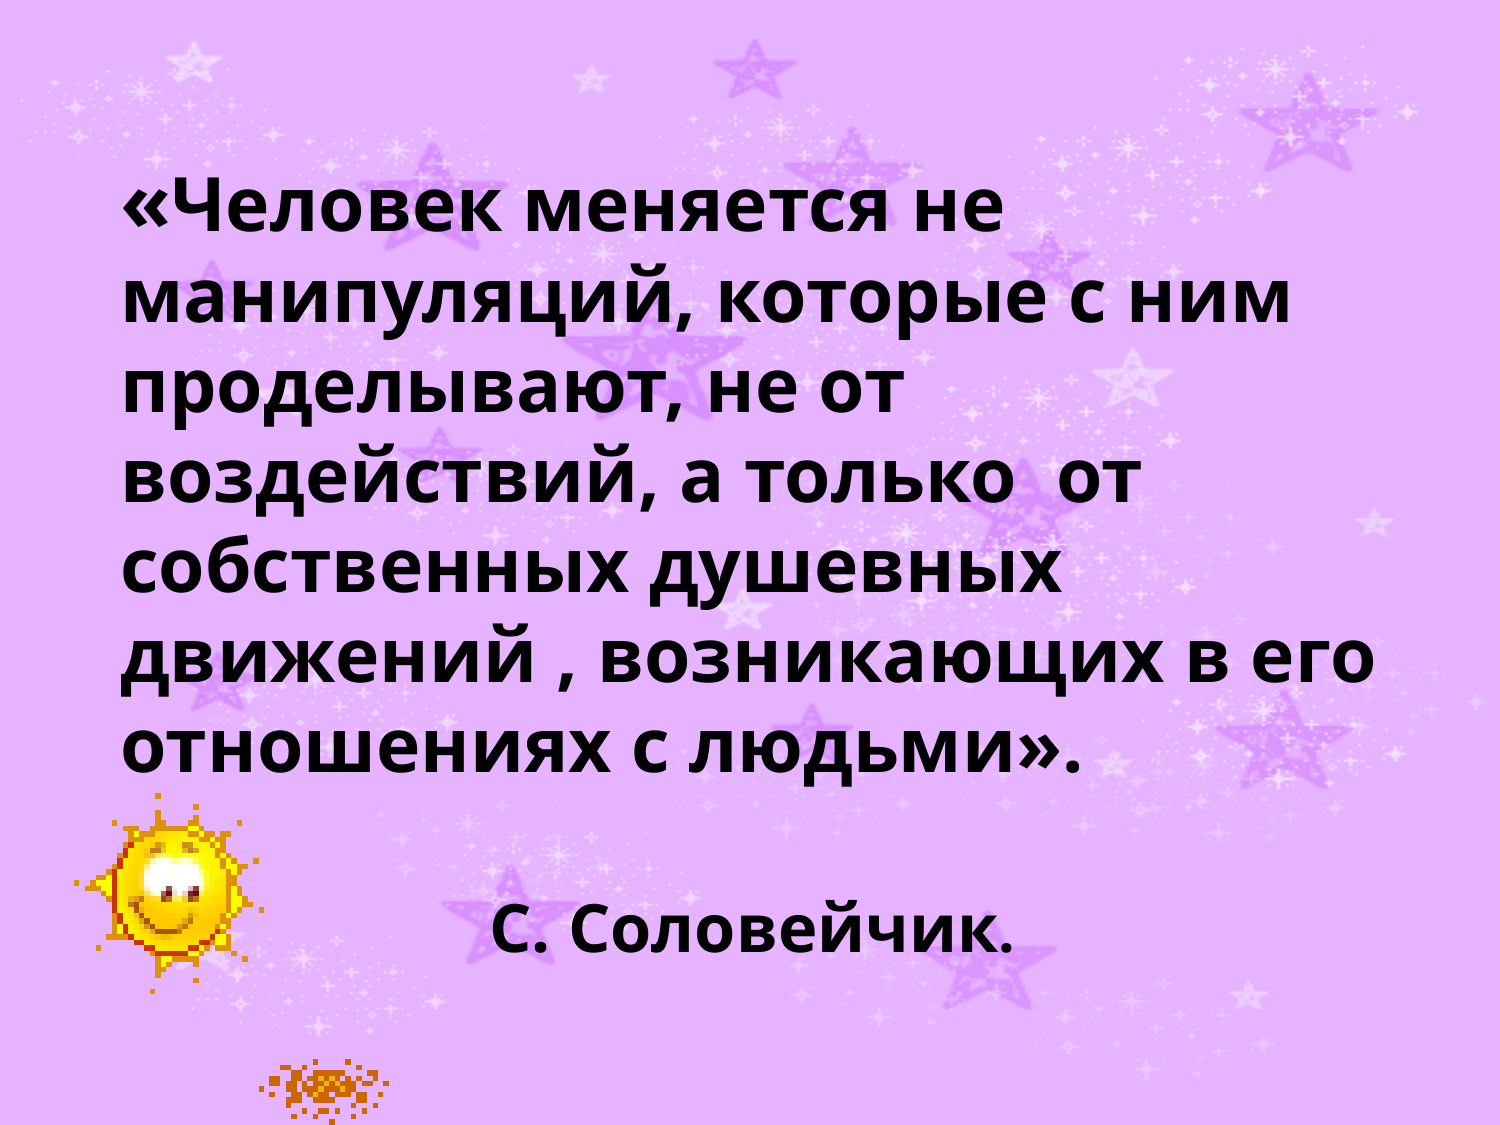

«Человек меняется не манипуляций, которые с ним проделывают, не от воздействий, а только от собственных душевных движений , возникающих в его отношениях с людьми».
					С. Соловейчик.